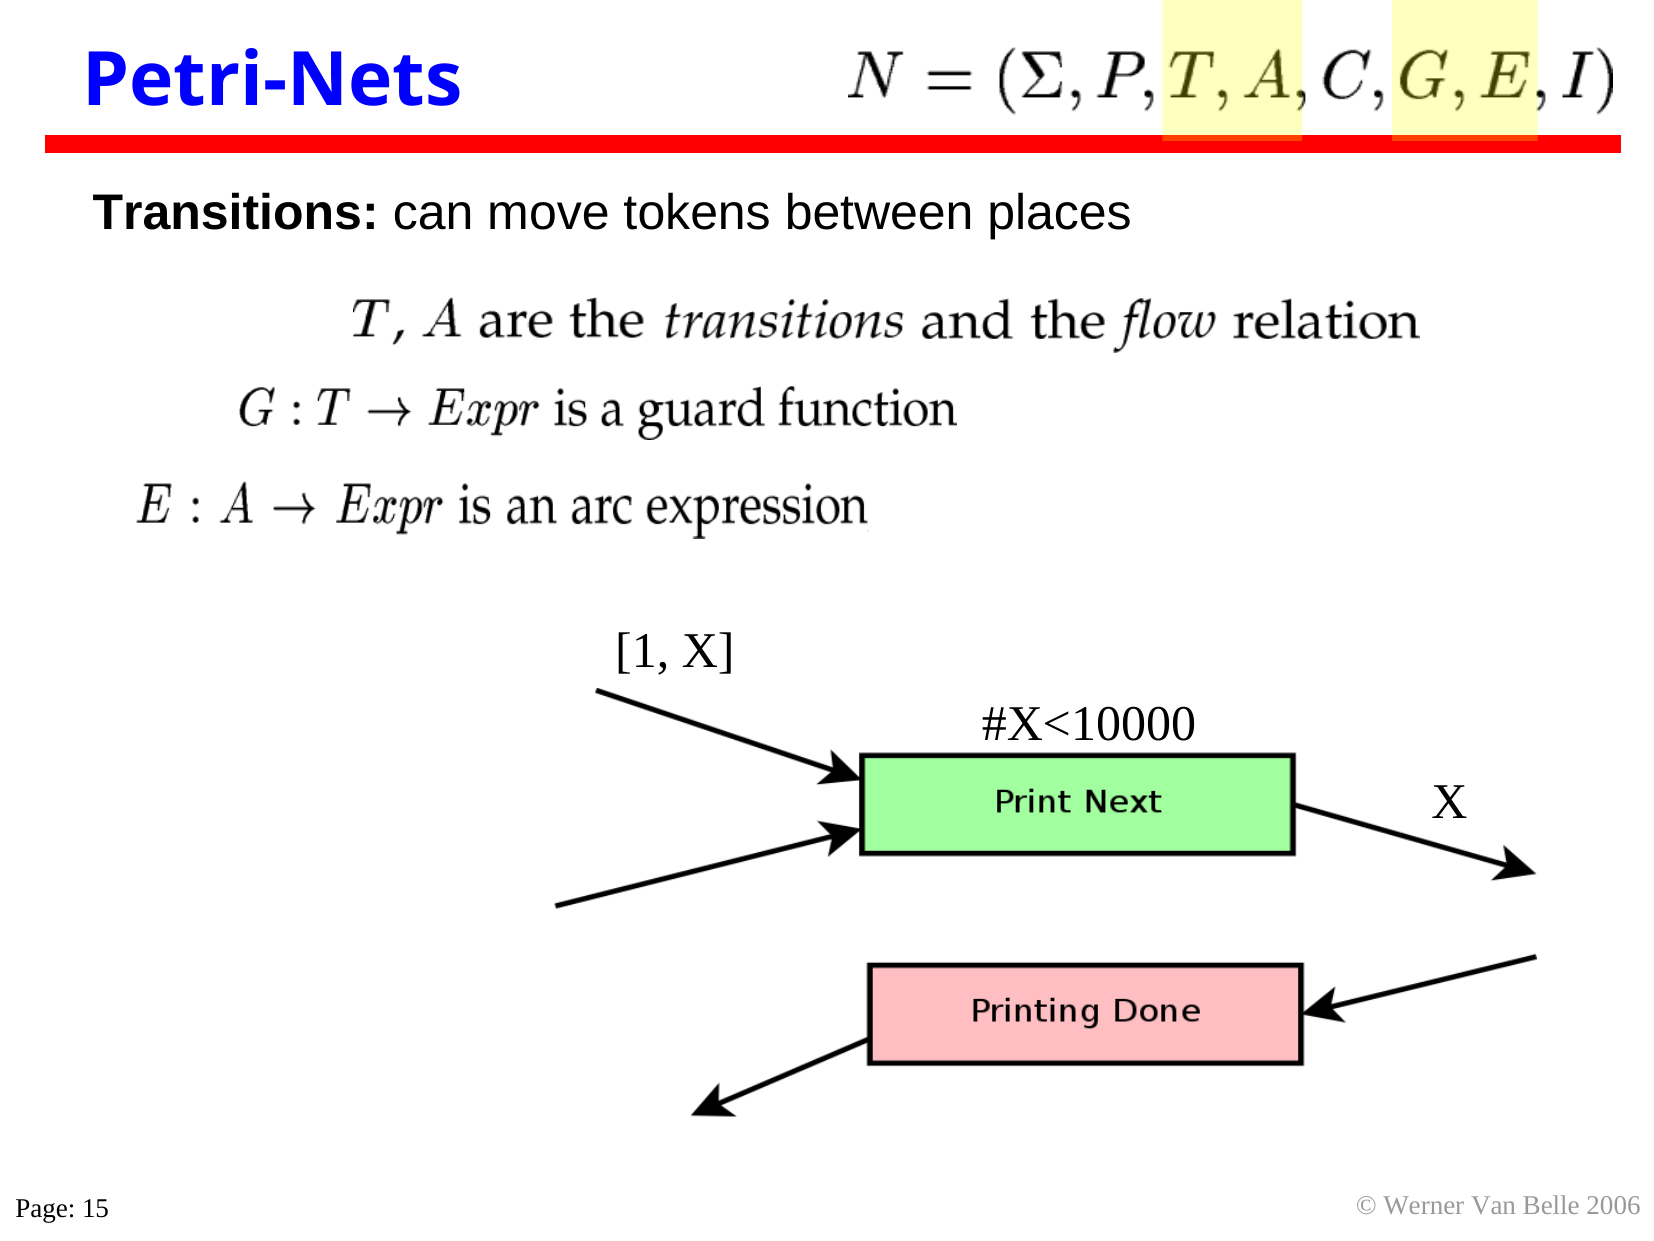

# Petri-Nets
Transitions: can move tokens between places
[1, X]
#X<10000
X